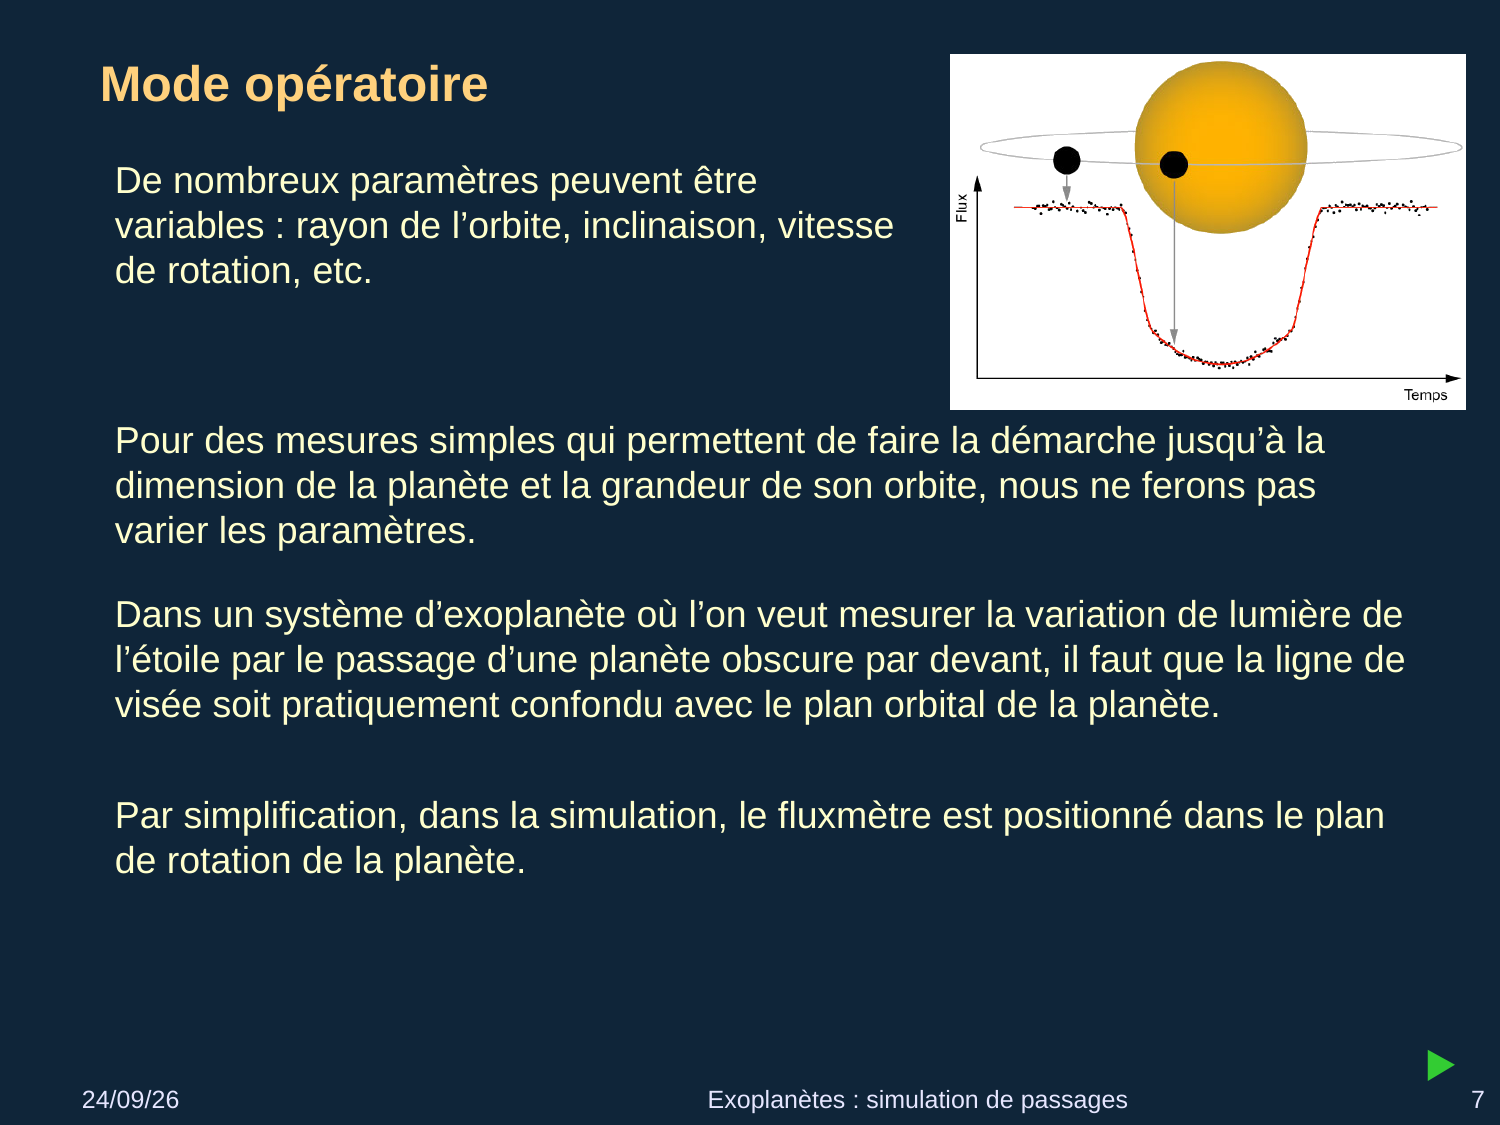

Mode opératoire
De nombreux paramètres peuvent être variables : rayon de l’orbite, inclinaison, vitesse de rotation, etc.
Pour des mesures simples qui permettent de faire la démarche jusqu’à la dimension de la planète et la grandeur de son orbite, nous ne ferons pas varier les paramètres.
Dans un système d’exoplanète où l’on veut mesurer la variation de lumière de l’étoile par le passage d’une planète obscure par devant, il faut que la ligne de visée soit pratiquement confondu avec le plan orbital de la planète.
Par simplification, dans la simulation, le fluxmètre est positionné dans le plan de rotation de la planète.

Exoplanètes : simulation de passages
7